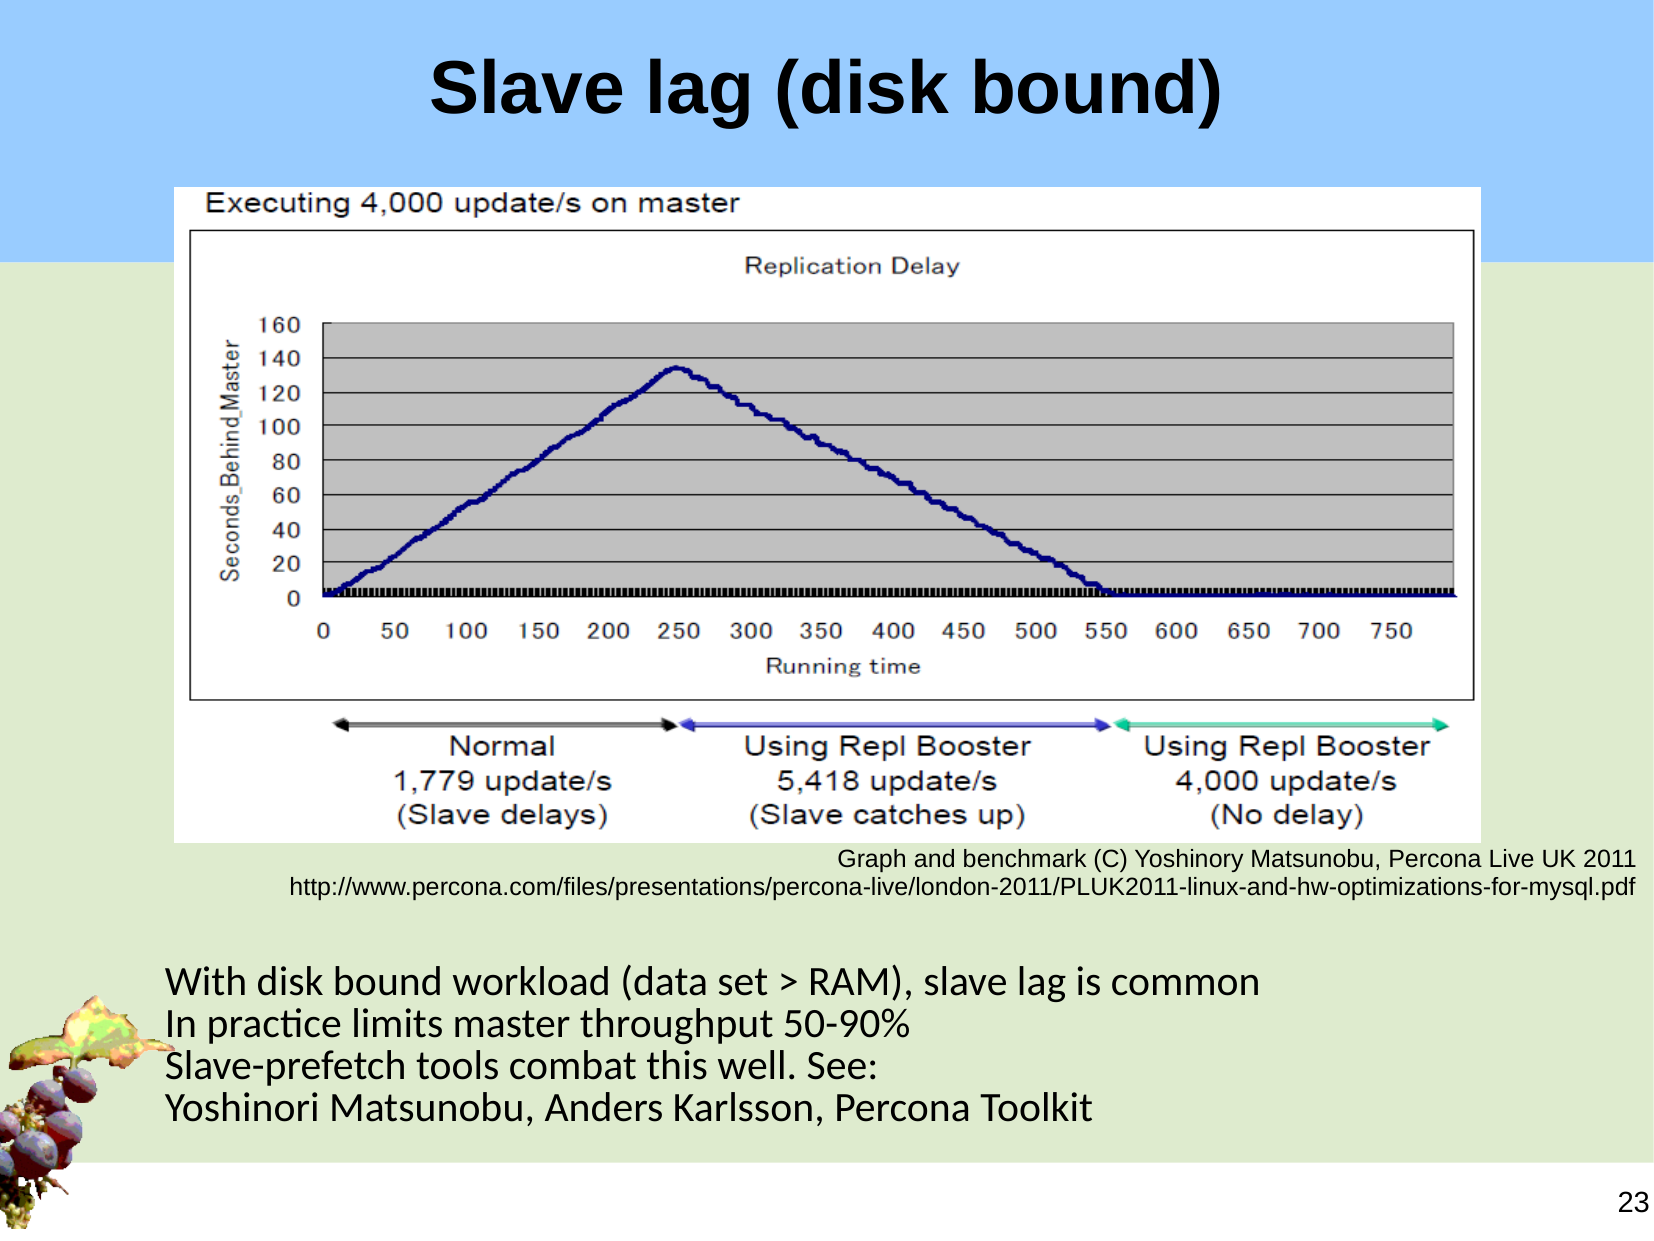

# Slave lag (disk bound)
Graph and benchmark (C) Yoshinory Matsunobu, Percona Live UK 2011
http://www.percona.com/files/presentations/percona-live/london-2011/PLUK2011-linux-and-hw-optimizations-for-mysql.pdf
With disk bound workload (data set > RAM), slave lag is common
In practice limits master throughput 50-90%
Slave-prefetch tools combat this well. See:
Yoshinori Matsunobu, Anders Karlsson, Percona Toolkit
23